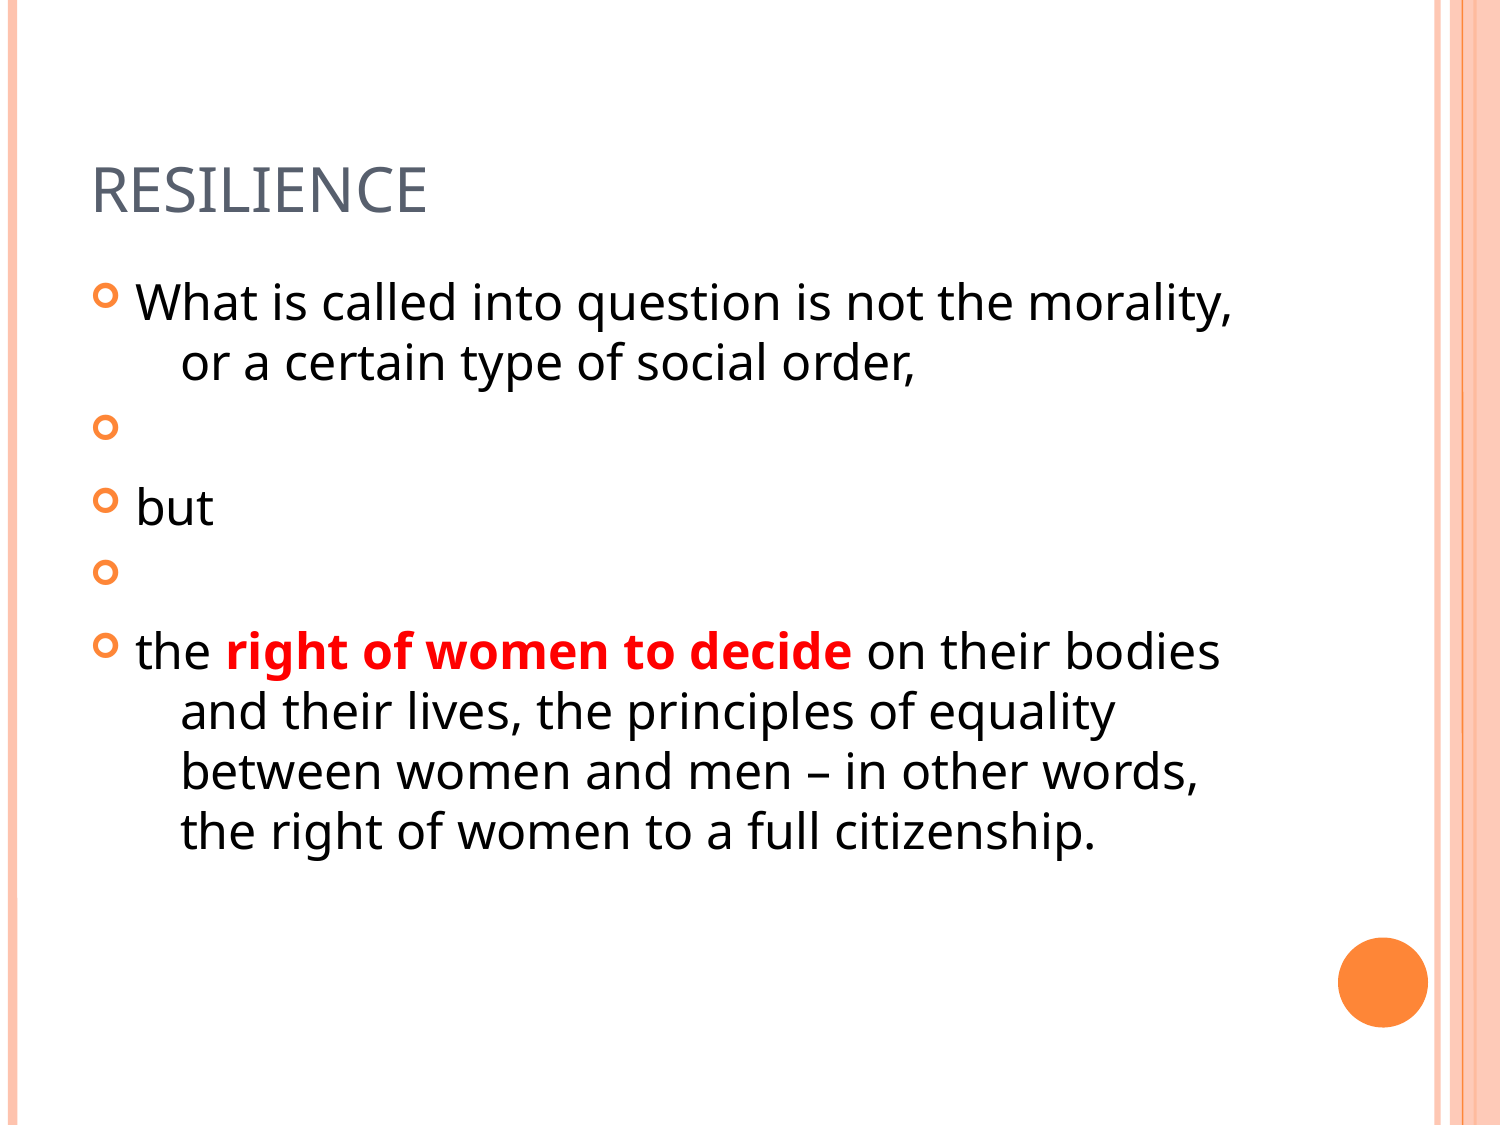

# resilience
What is called into question is not the morality, or a certain type of social order,
but
the right of women to decide on their bodies and their lives, the principles of equality between women and men – in other words, the right of women to a full citizenship.